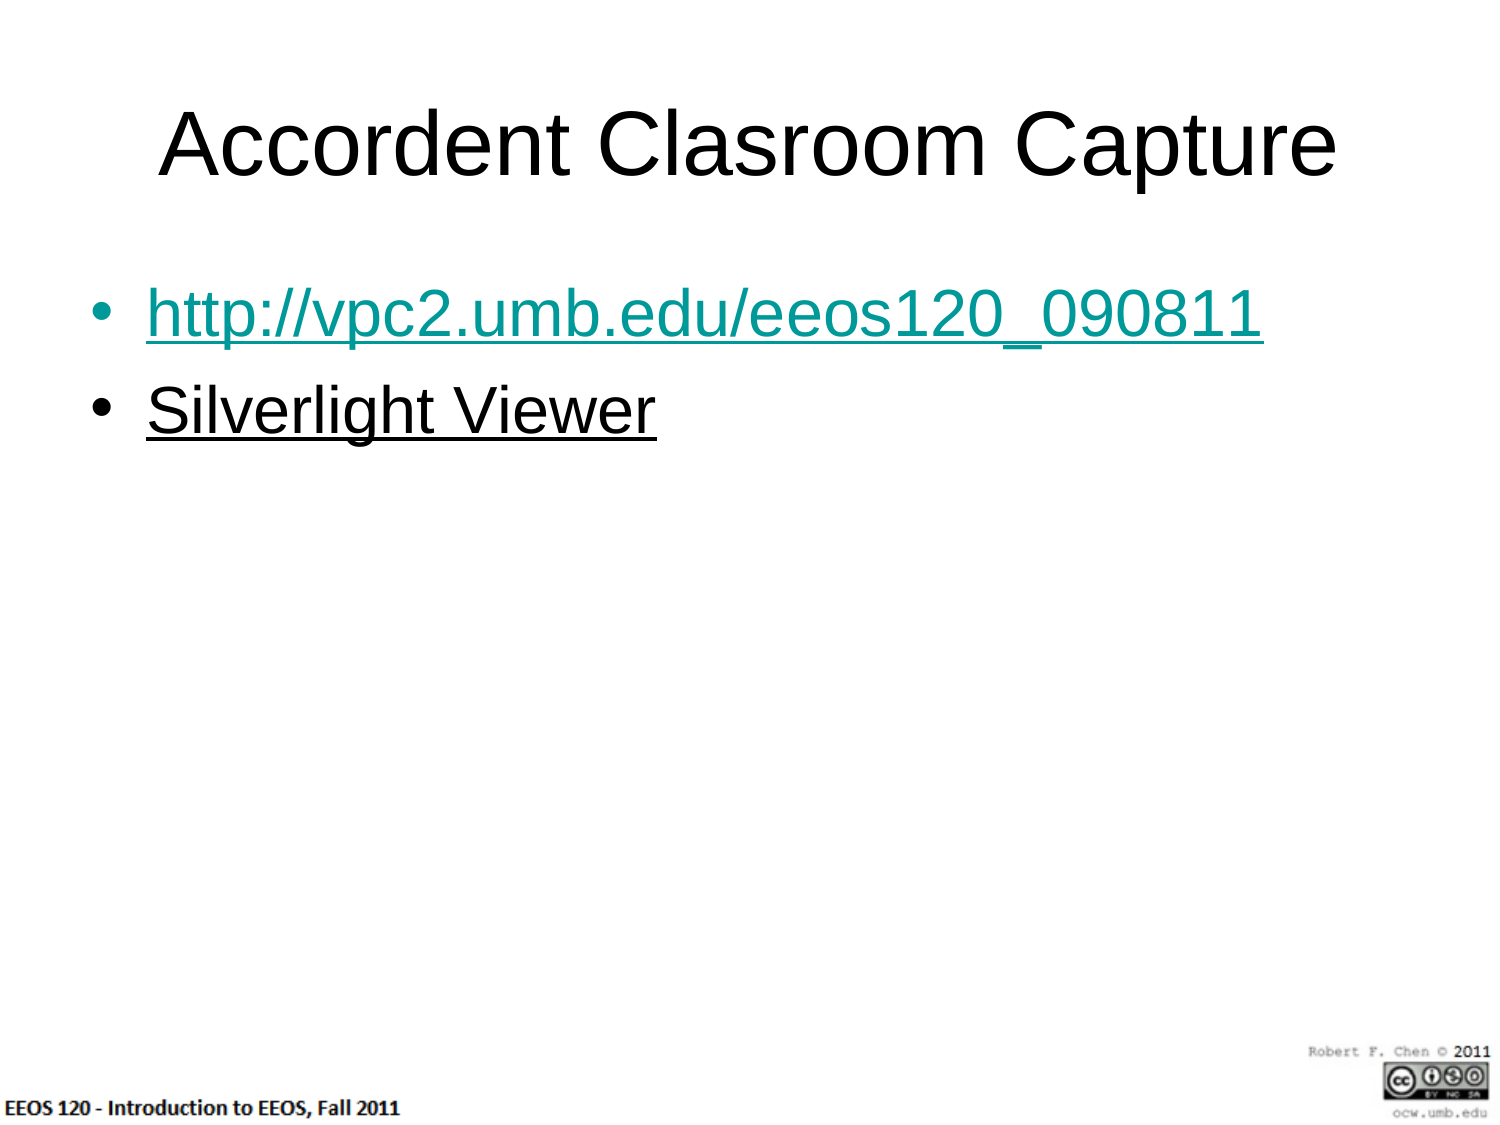

# Accordent Clasroom Capture
http://vpc2.umb.edu/eeos120_090811
Silverlight Viewer